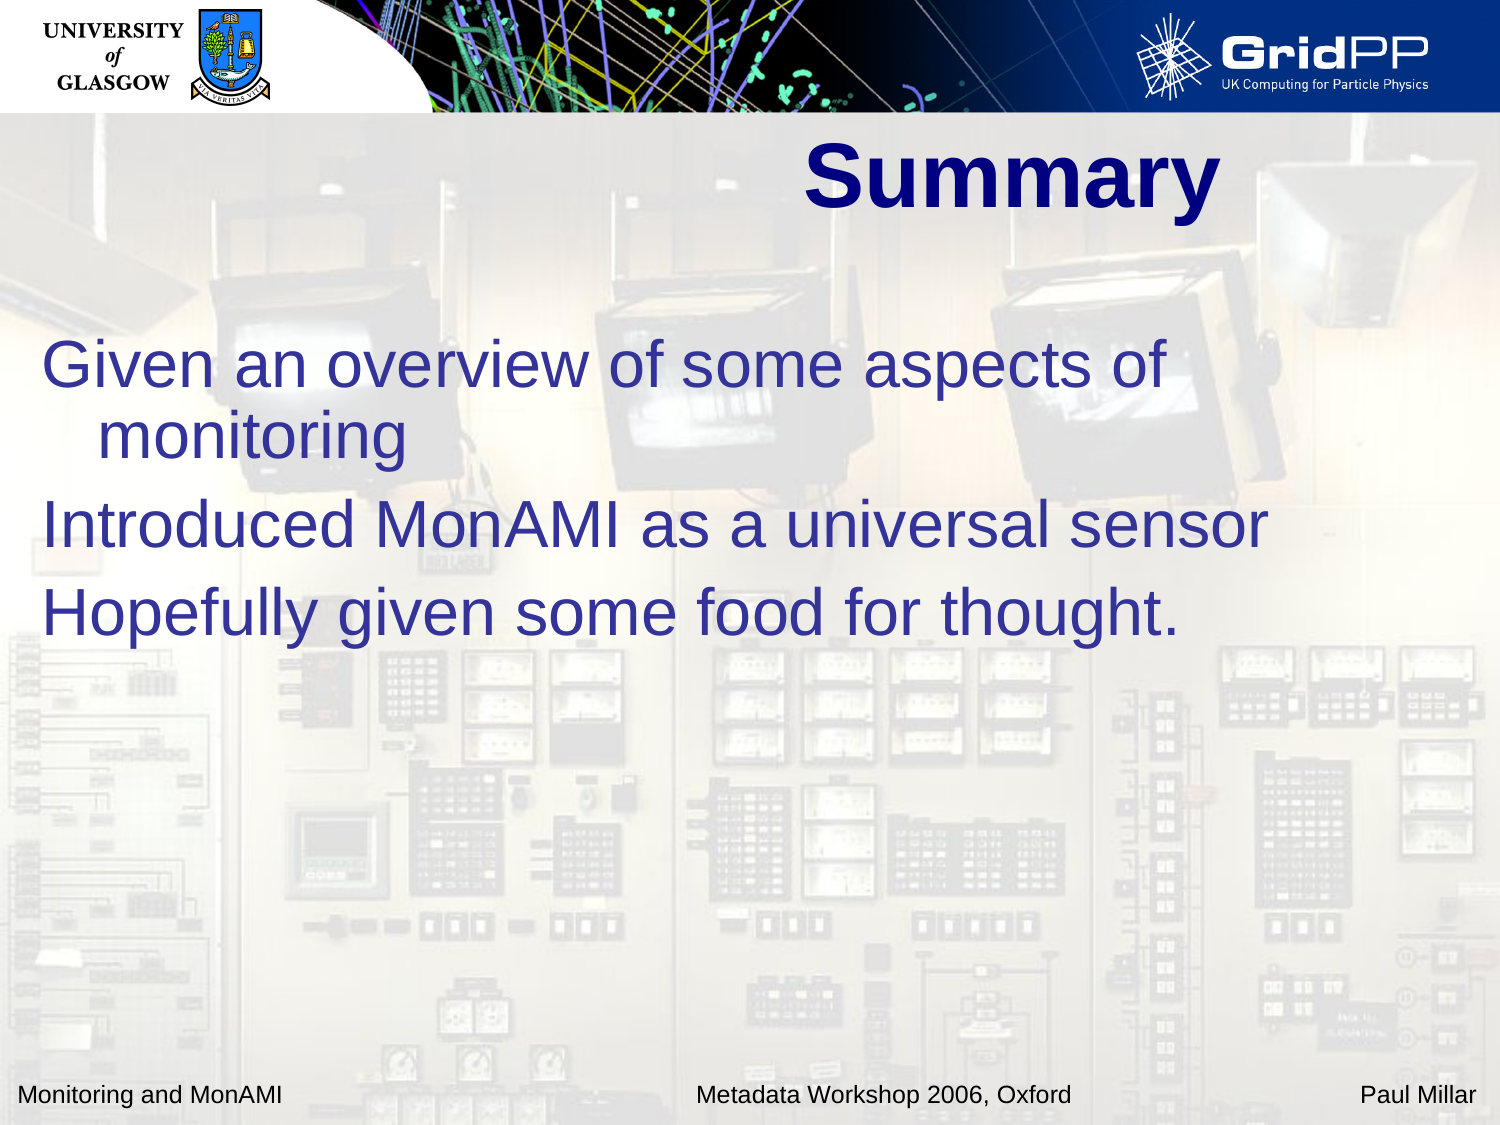

# Summary
Given an overview of some aspects of monitoring
Introduced MonAMI as a universal sensor
Hopefully given some food for thought.